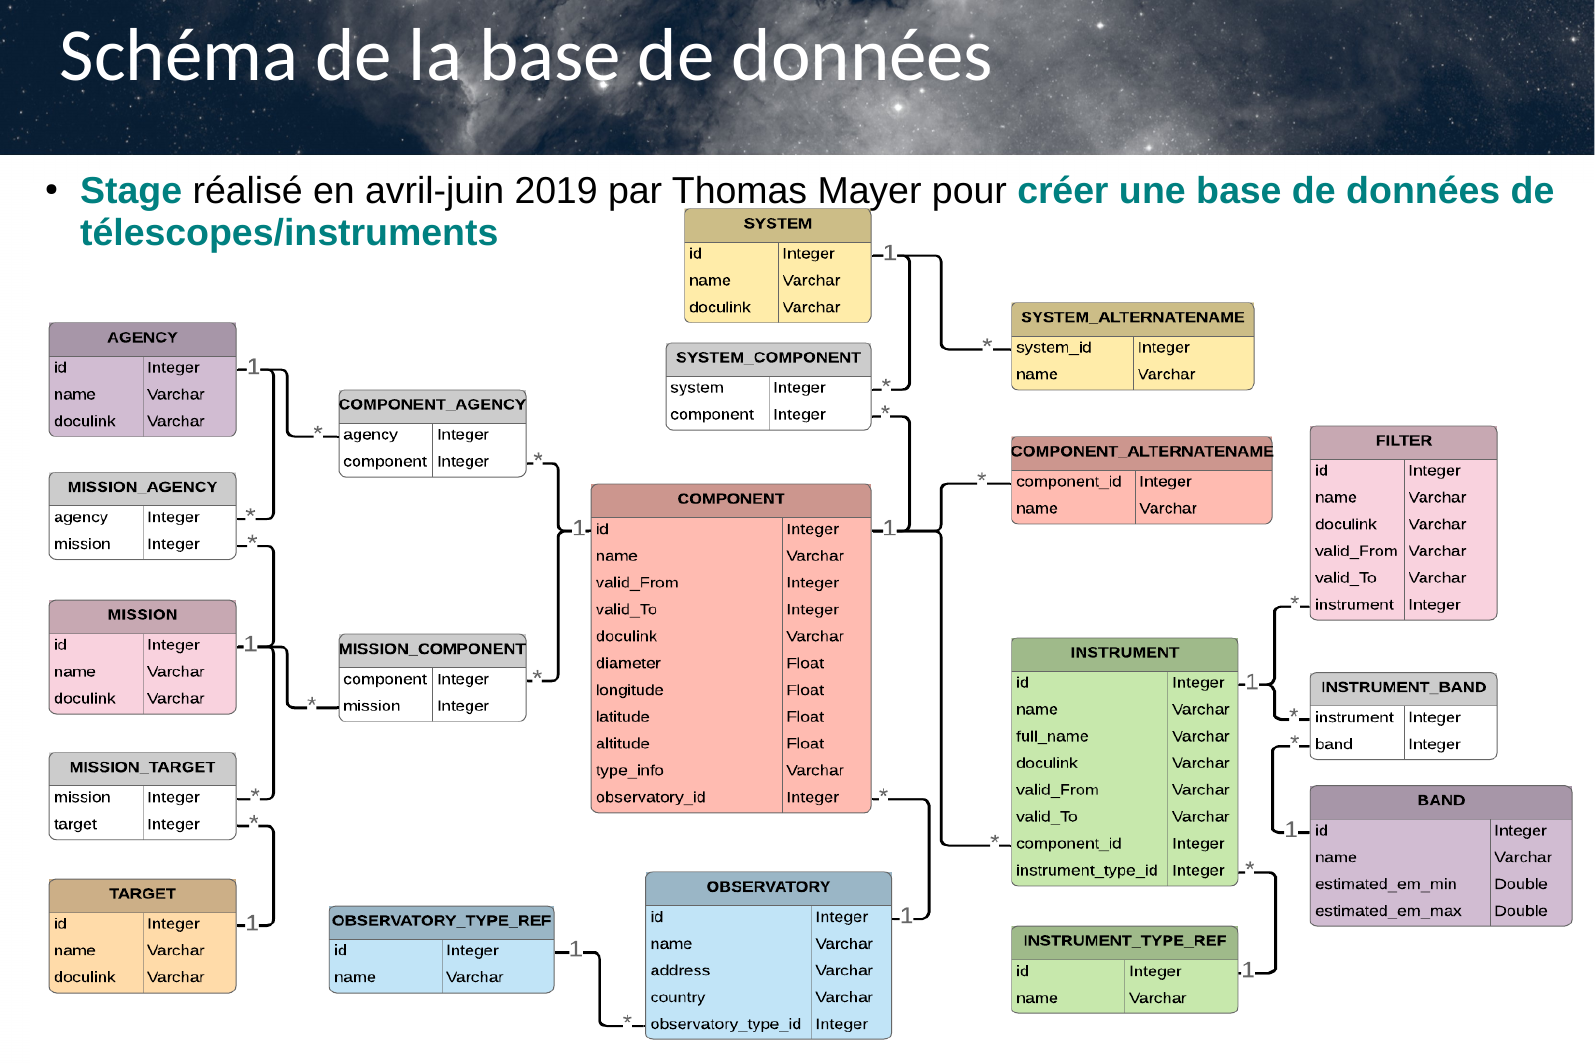

# Schéma de la base de données
Stage réalisé en avril-juin 2019 par Thomas Mayer pour créer une base de données de télescopes/instruments